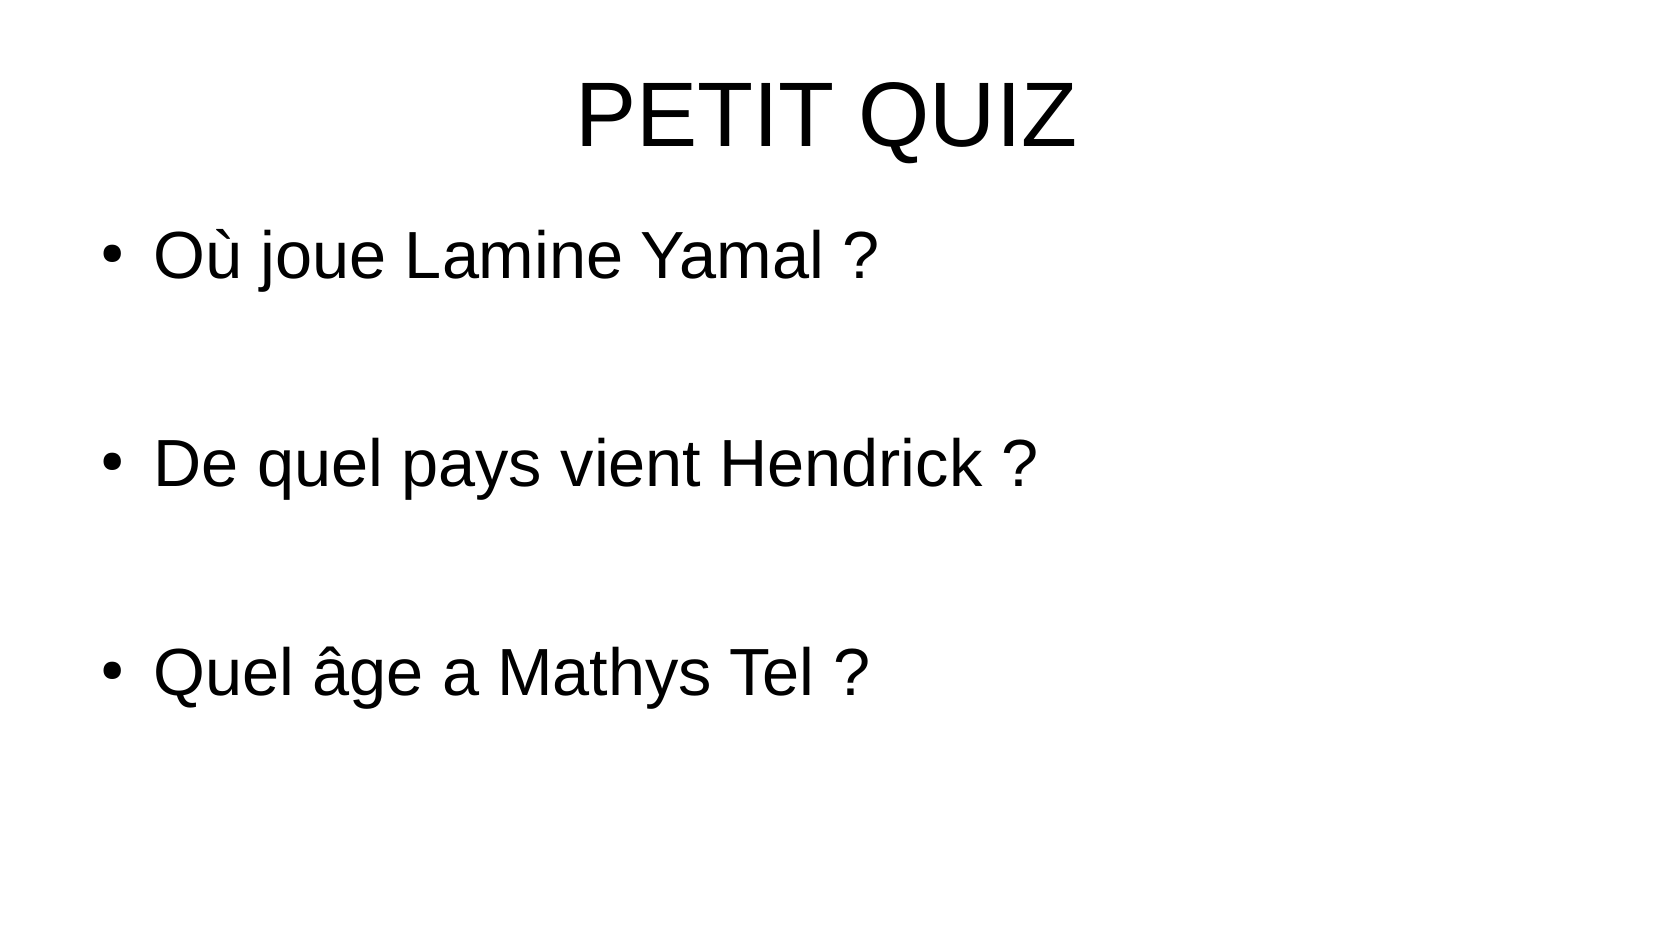

# PETIT QUIZ
Où joue Lamine Yamal ?
De quel pays vient Hendrick ?
Quel âge a Mathys Tel ?